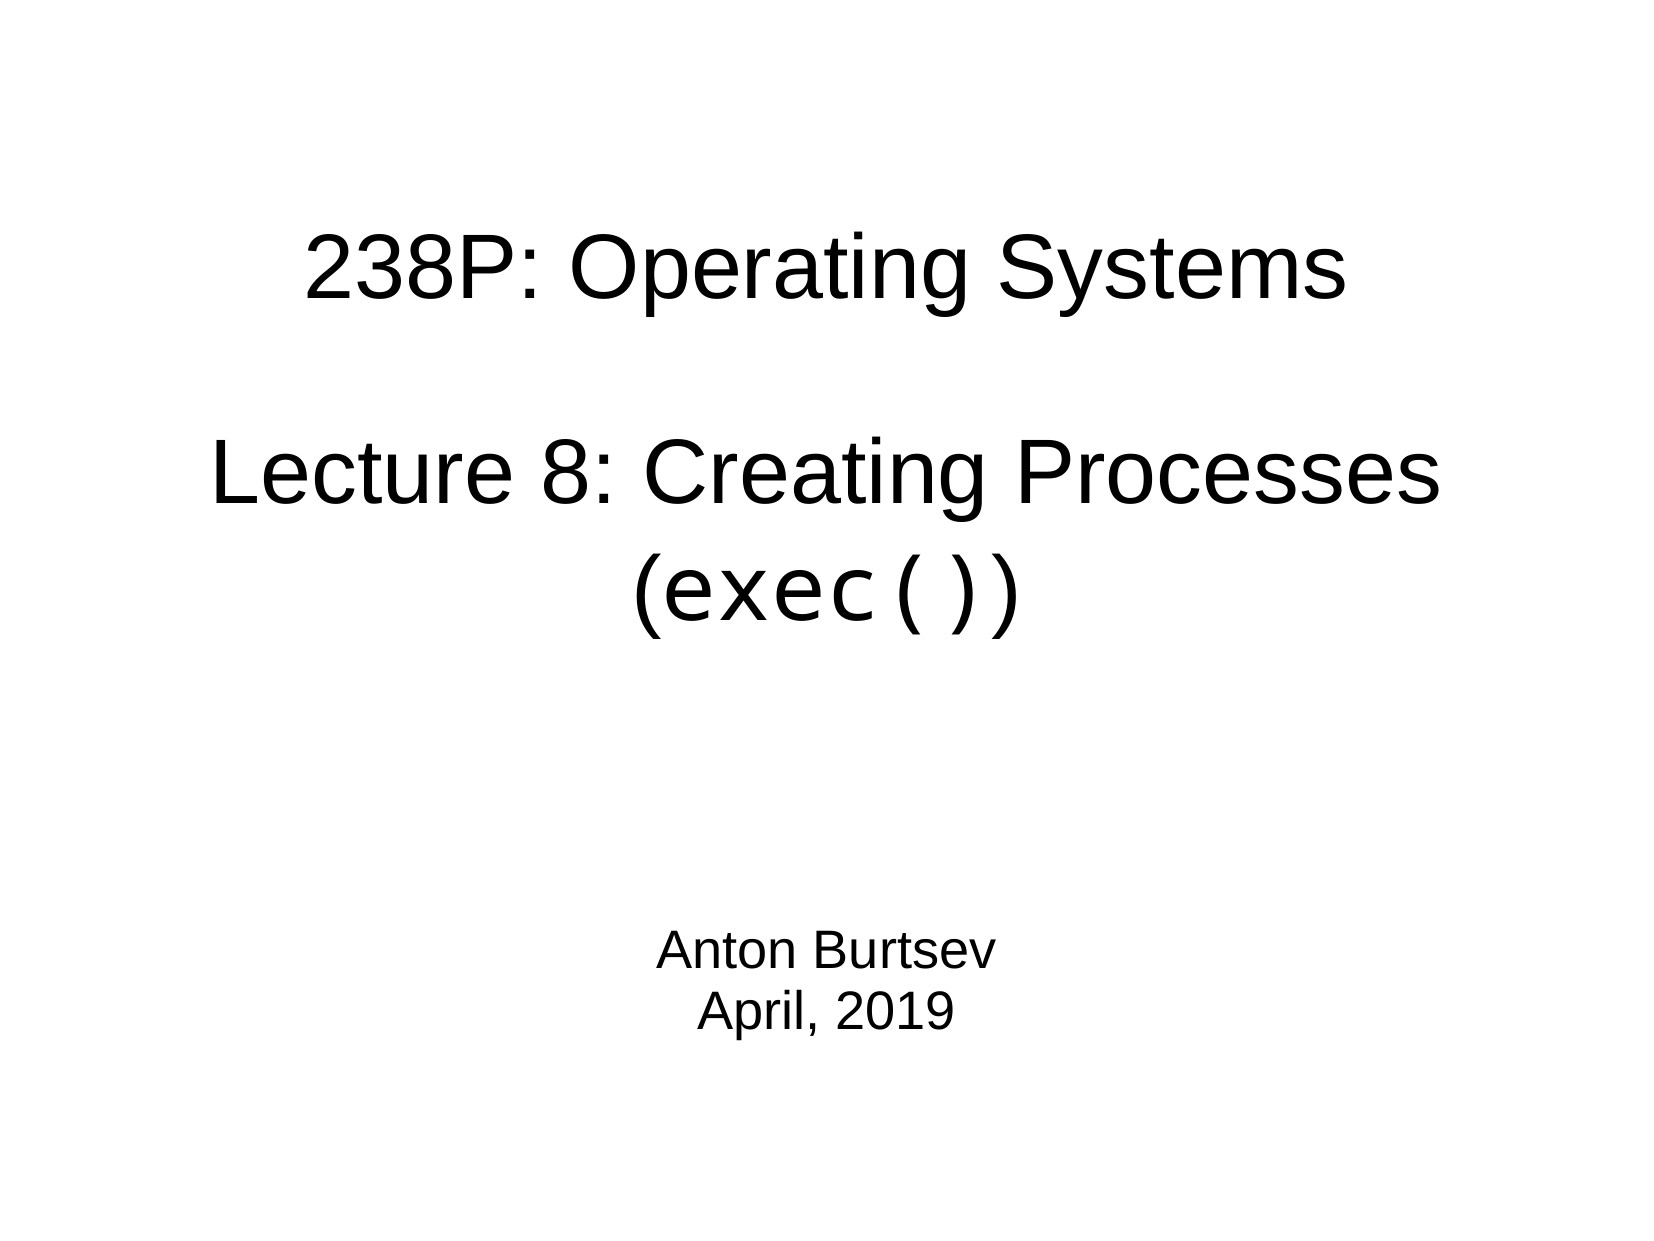

# 238P: Operating Systems Lecture 8: Creating Processes (exec())
Anton Burtsev
April, 2019